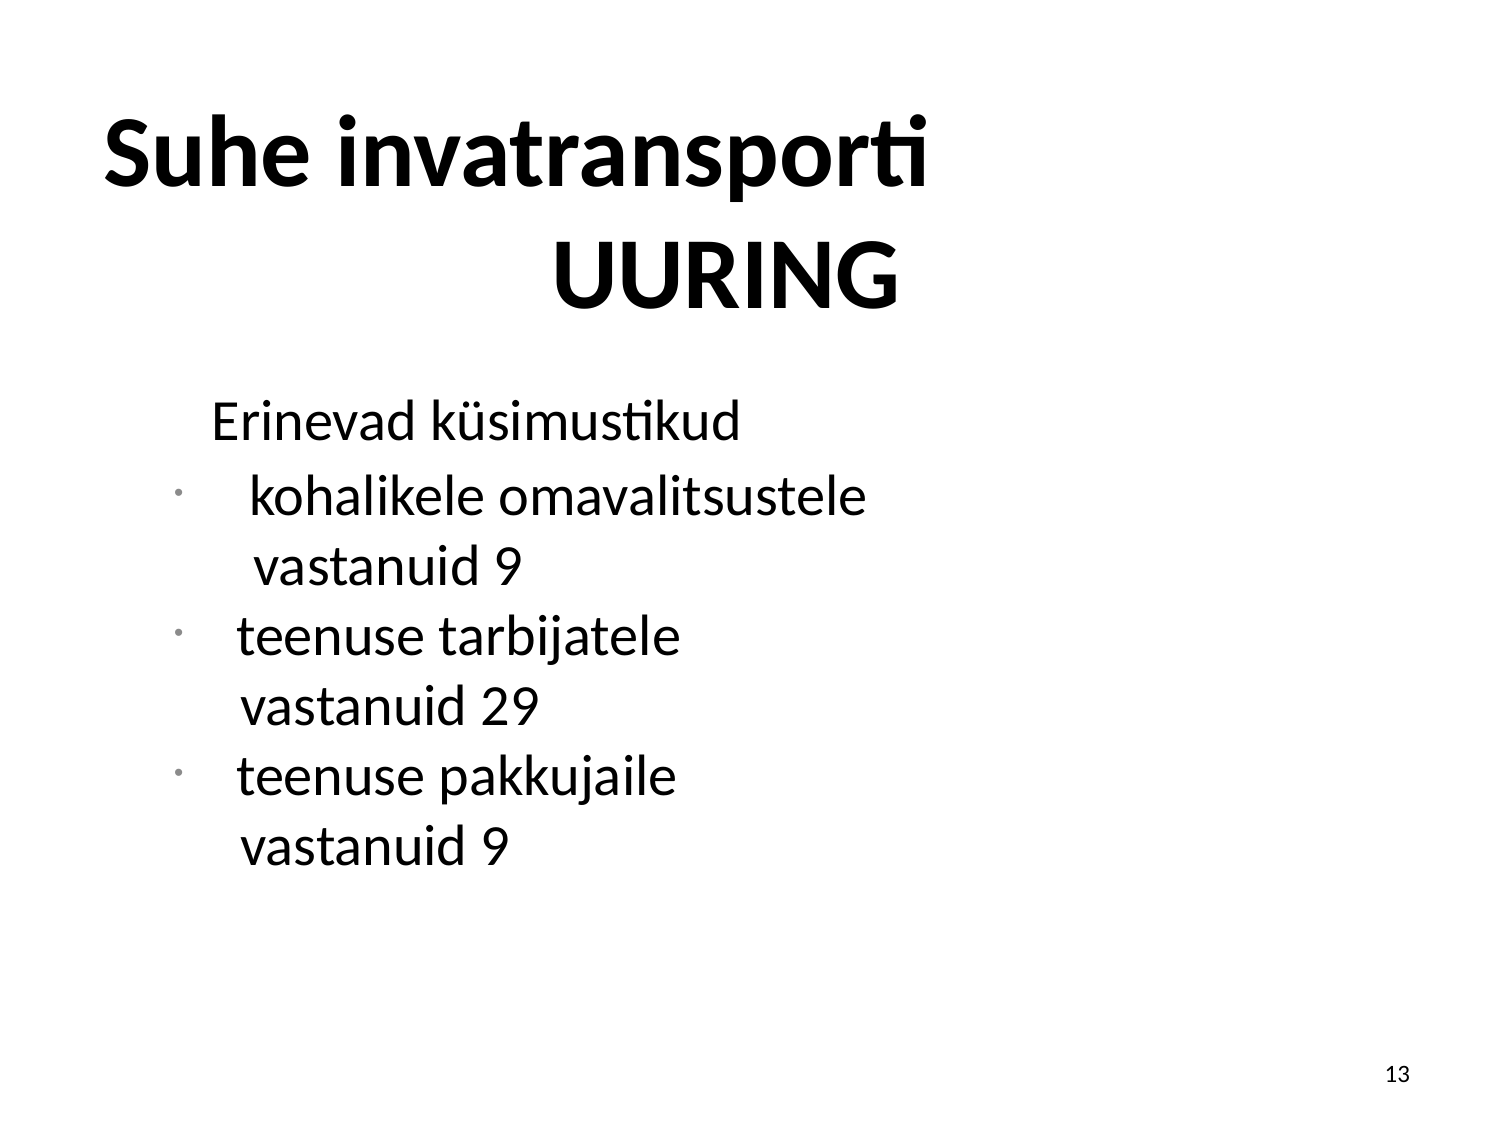

Suhe invatransporti
UURING
 Erinevad küsimustikud
 kohalikele omavalitsustele
 vastanuid 9
 teenuse tarbijatele
 vastanuid 29
 teenuse pakkujaile
 vastanuid 9